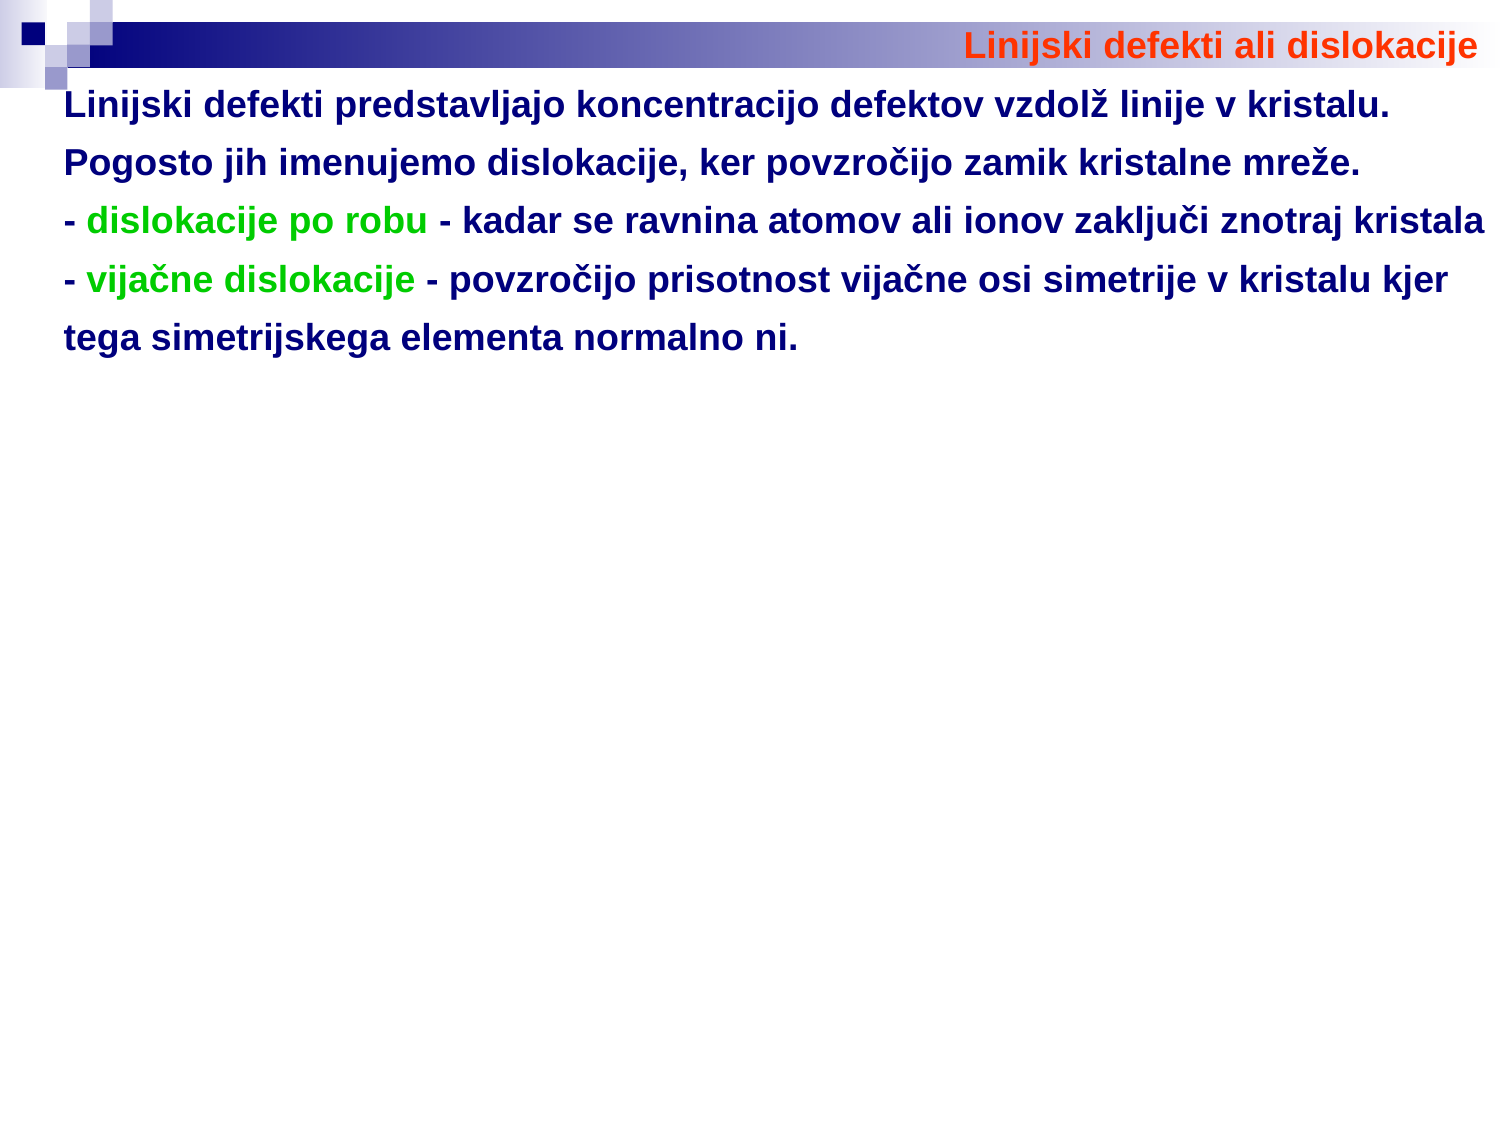

Linijski defekti ali dislokacije
Linijski defekti predstavljajo koncentracijo defektov vzdolž linije v kristalu.
Pogosto jih imenujemo dislokacije, ker povzročijo zamik kristalne mreže.
- dislokacije po robu - kadar se ravnina atomov ali ionov zaključi znotraj kristala
- vijačne dislokacije - povzročijo prisotnost vijačne osi simetrije v kristalu kjer
tega simetrijskega elementa normalno ni.